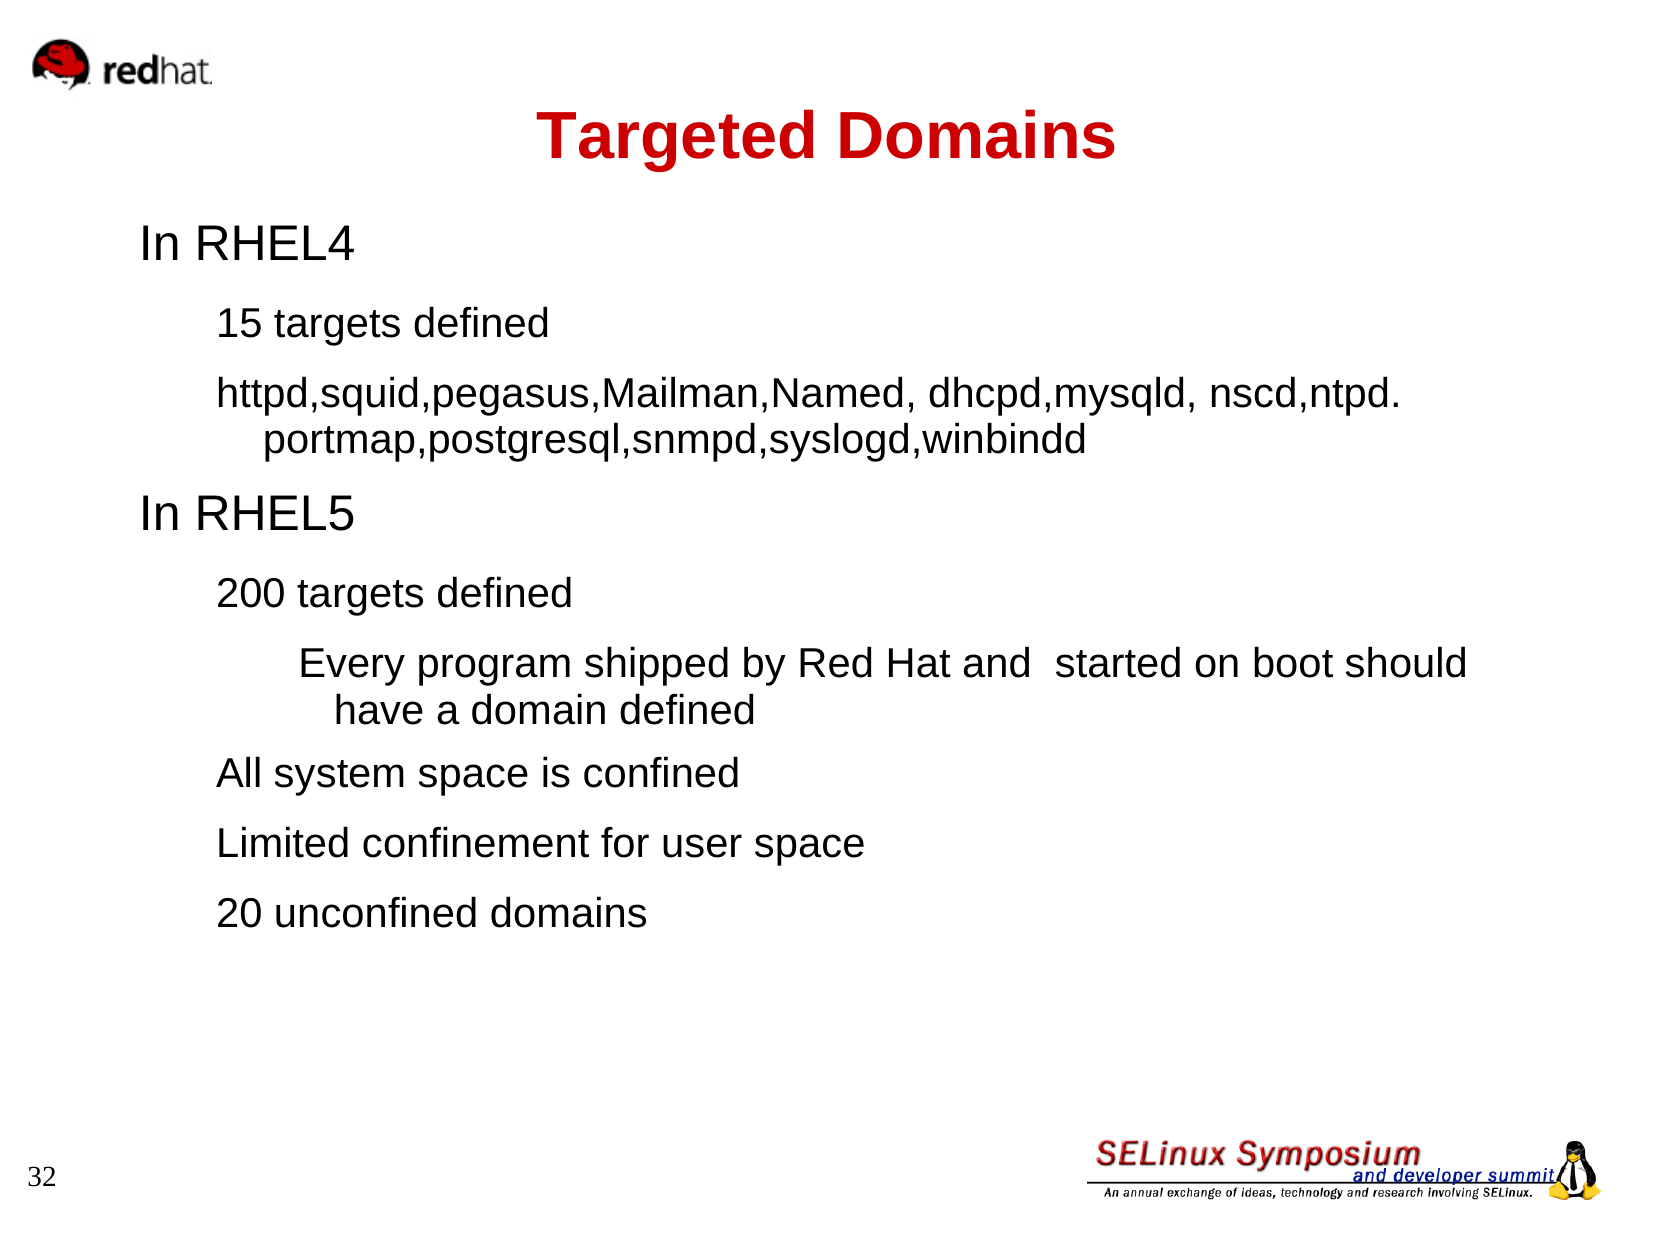

# Targeted Domains
In RHEL4
15 targets defined
httpd,squid,pegasus,Mailman,Named, dhcpd,mysqld, nscd,ntpd. portmap,postgresql,snmpd,syslogd,winbindd
In RHEL5
200 targets defined
Every program shipped by Red Hat and started on boot should have a domain defined
All system space is confined
Limited confinement for user space
20 unconfined domains